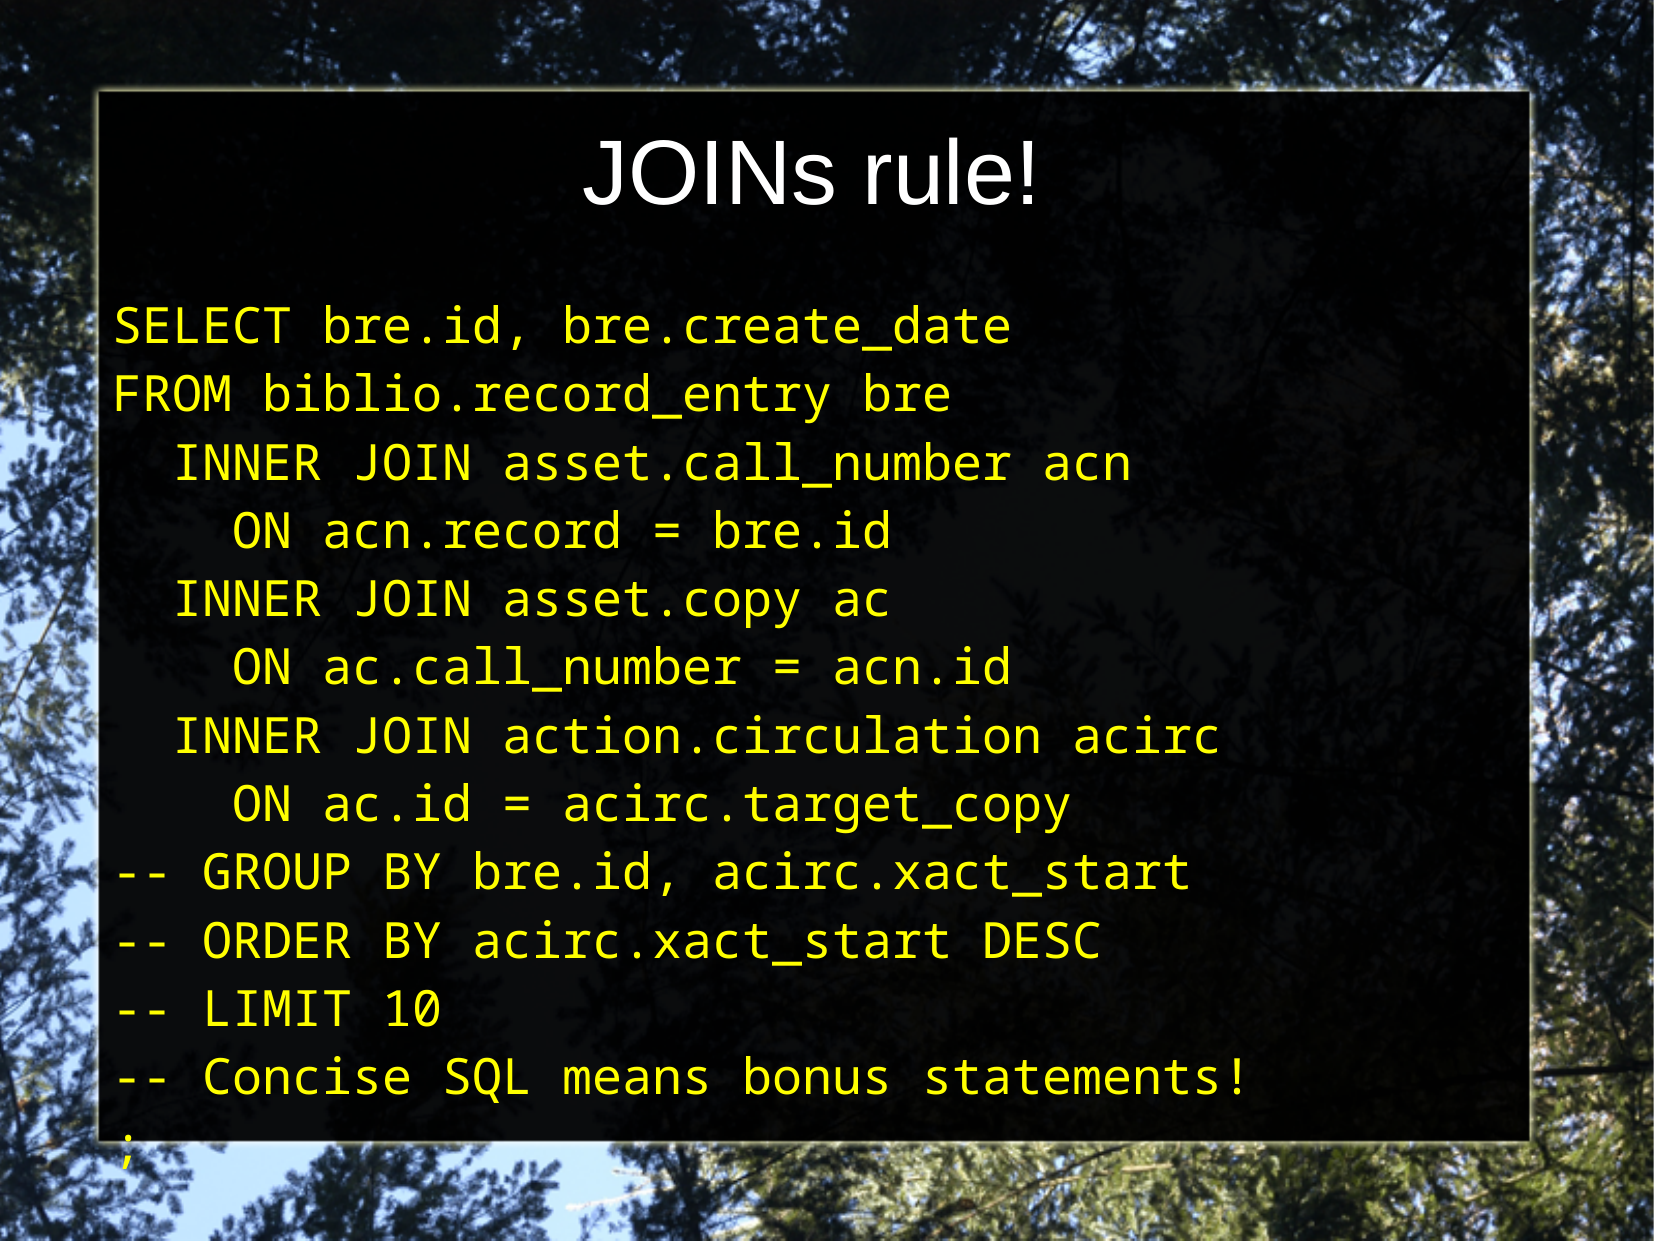

# JOINs rule!
SELECT bre.id, bre.create_date
FROM biblio.record_entry bre
 INNER JOIN asset.call_number acn
 ON acn.record = bre.id
 INNER JOIN asset.copy ac
 ON ac.call_number = acn.id
 INNER JOIN action.circulation acirc
 ON ac.id = acirc.target_copy
-- GROUP BY bre.id, acirc.xact_start
-- ORDER BY acirc.xact_start DESC
-- LIMIT 10
-- Concise SQL means bonus statements!
;